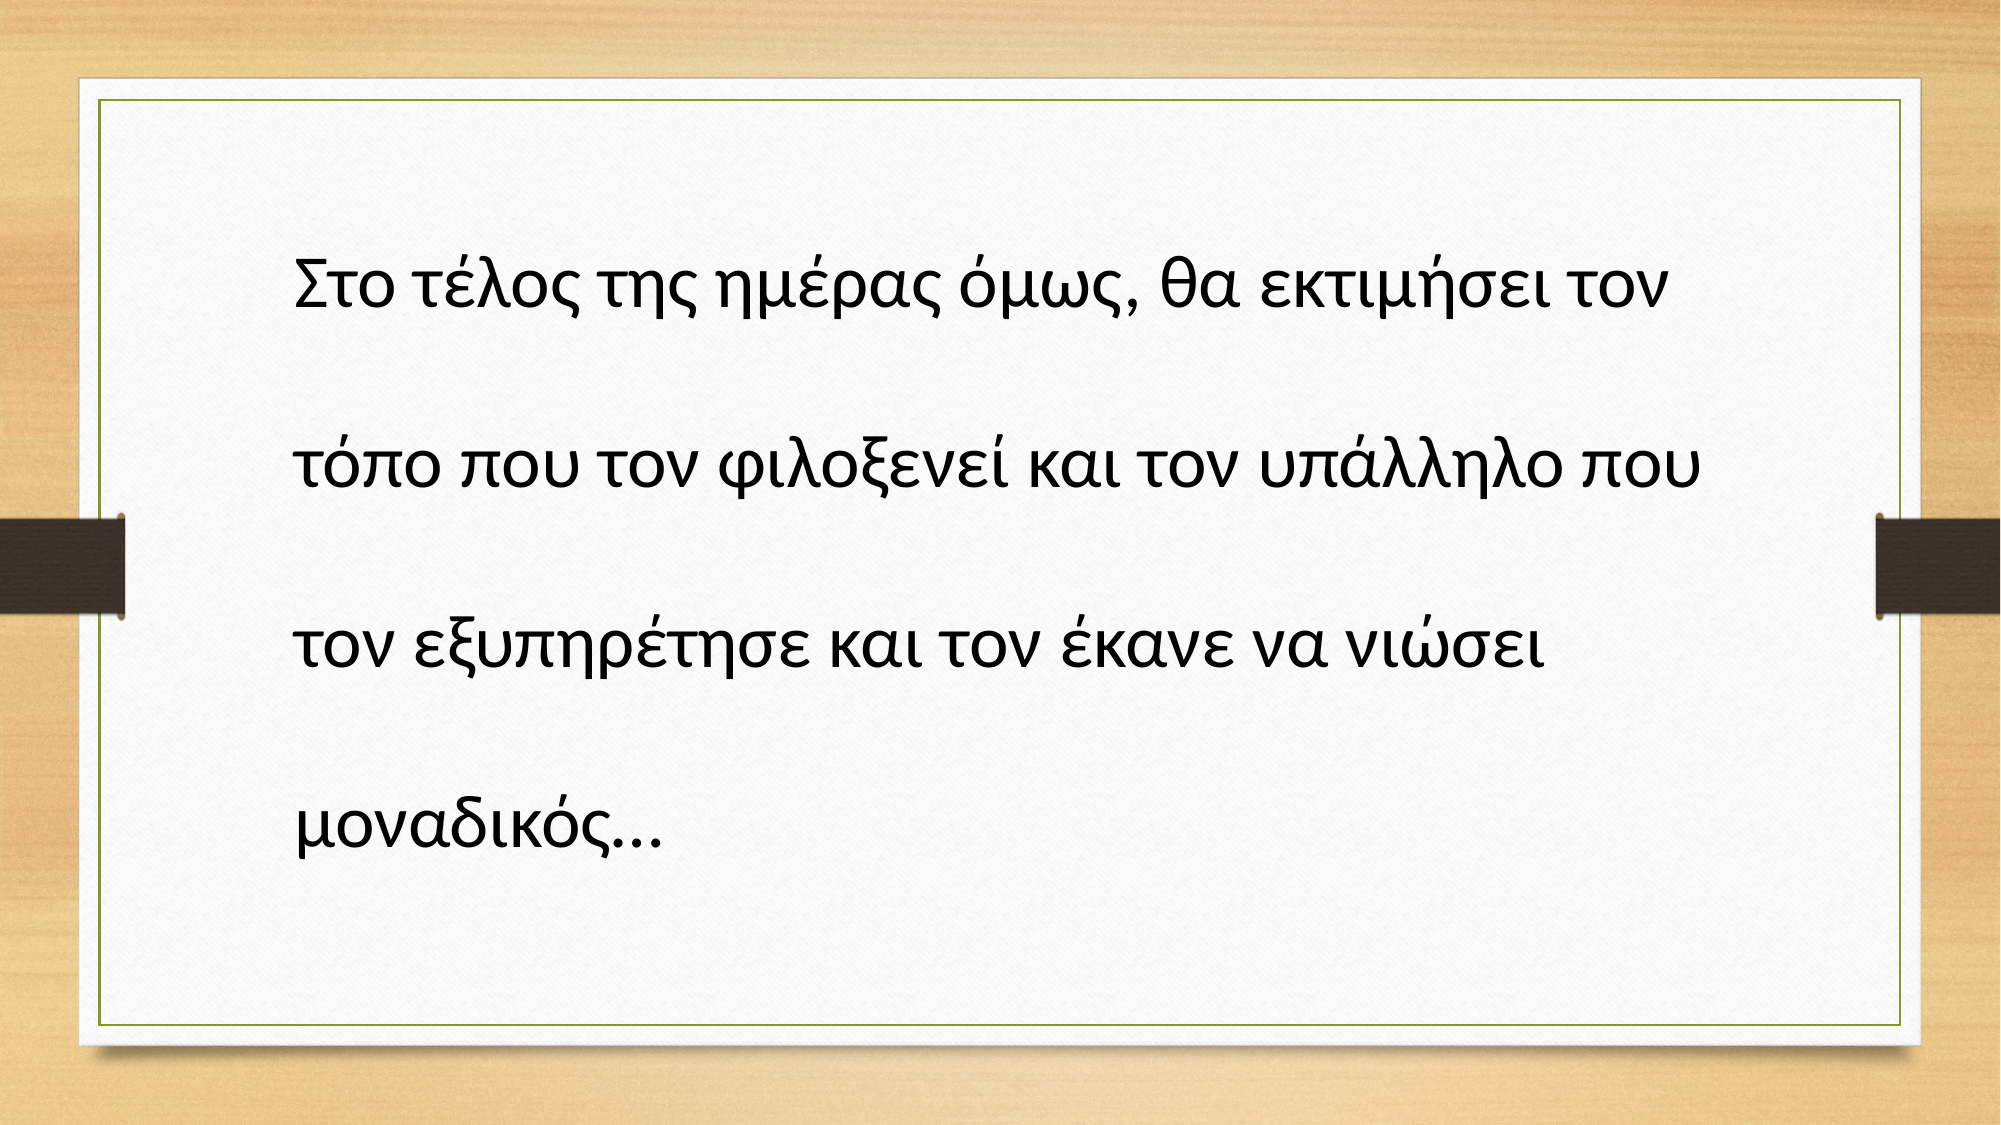

Στο τέλος της ημέρας όμως, θα εκτιμήσει τον τόπο που τον φιλοξενεί και τον υπάλληλο που τον εξυπηρέτησε και τον έκανε να νιώσει μοναδικός…